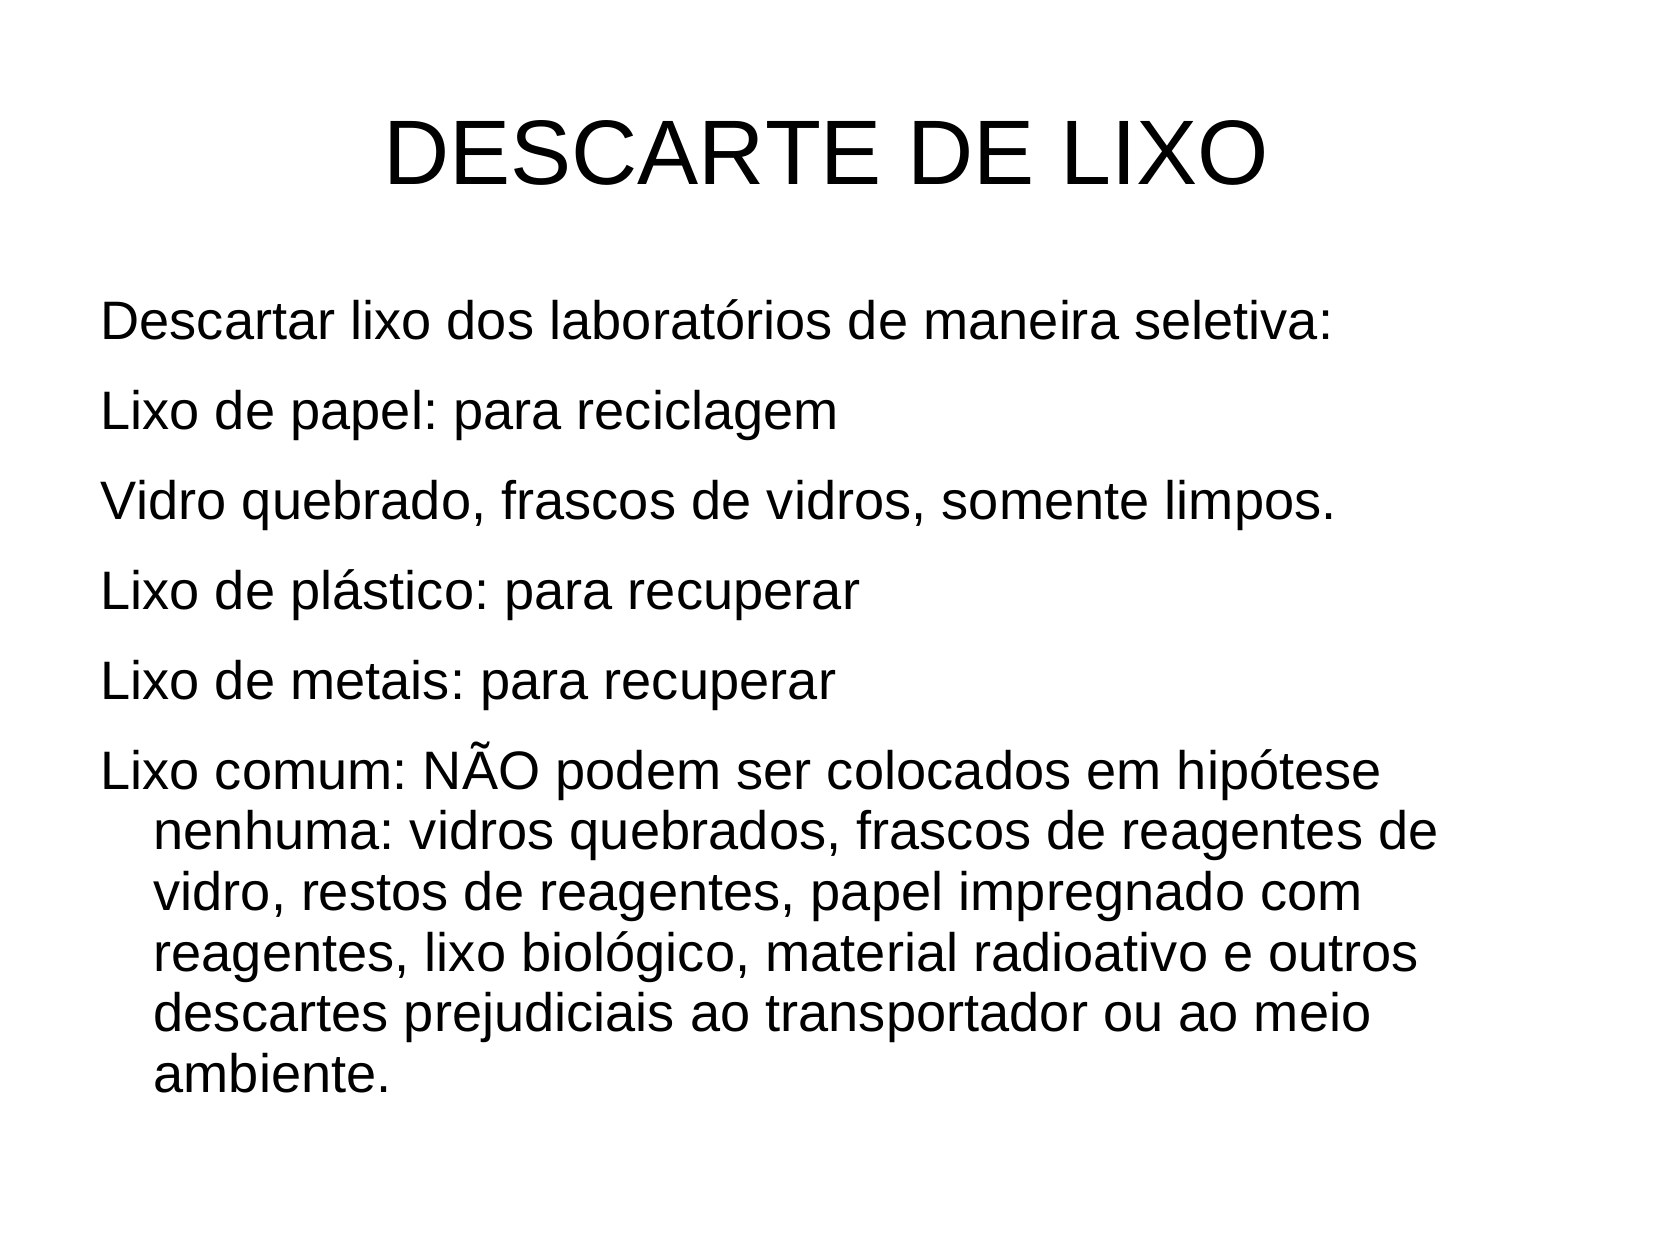

# DESCARTE DE LIXO
Descartar lixo dos laboratórios de maneira seletiva:
Lixo de papel: para reciclagem
Vidro quebrado, frascos de vidros, somente limpos.
Lixo de plástico: para recuperar
Lixo de metais: para recuperar
Lixo comum: NÃO podem ser colocados em hipótese nenhuma: vidros quebrados, frascos de reagentes de vidro, restos de reagentes, papel impregnado com reagentes, lixo biológico, material radioativo e outros descartes prejudiciais ao transportador ou ao meio ambiente.